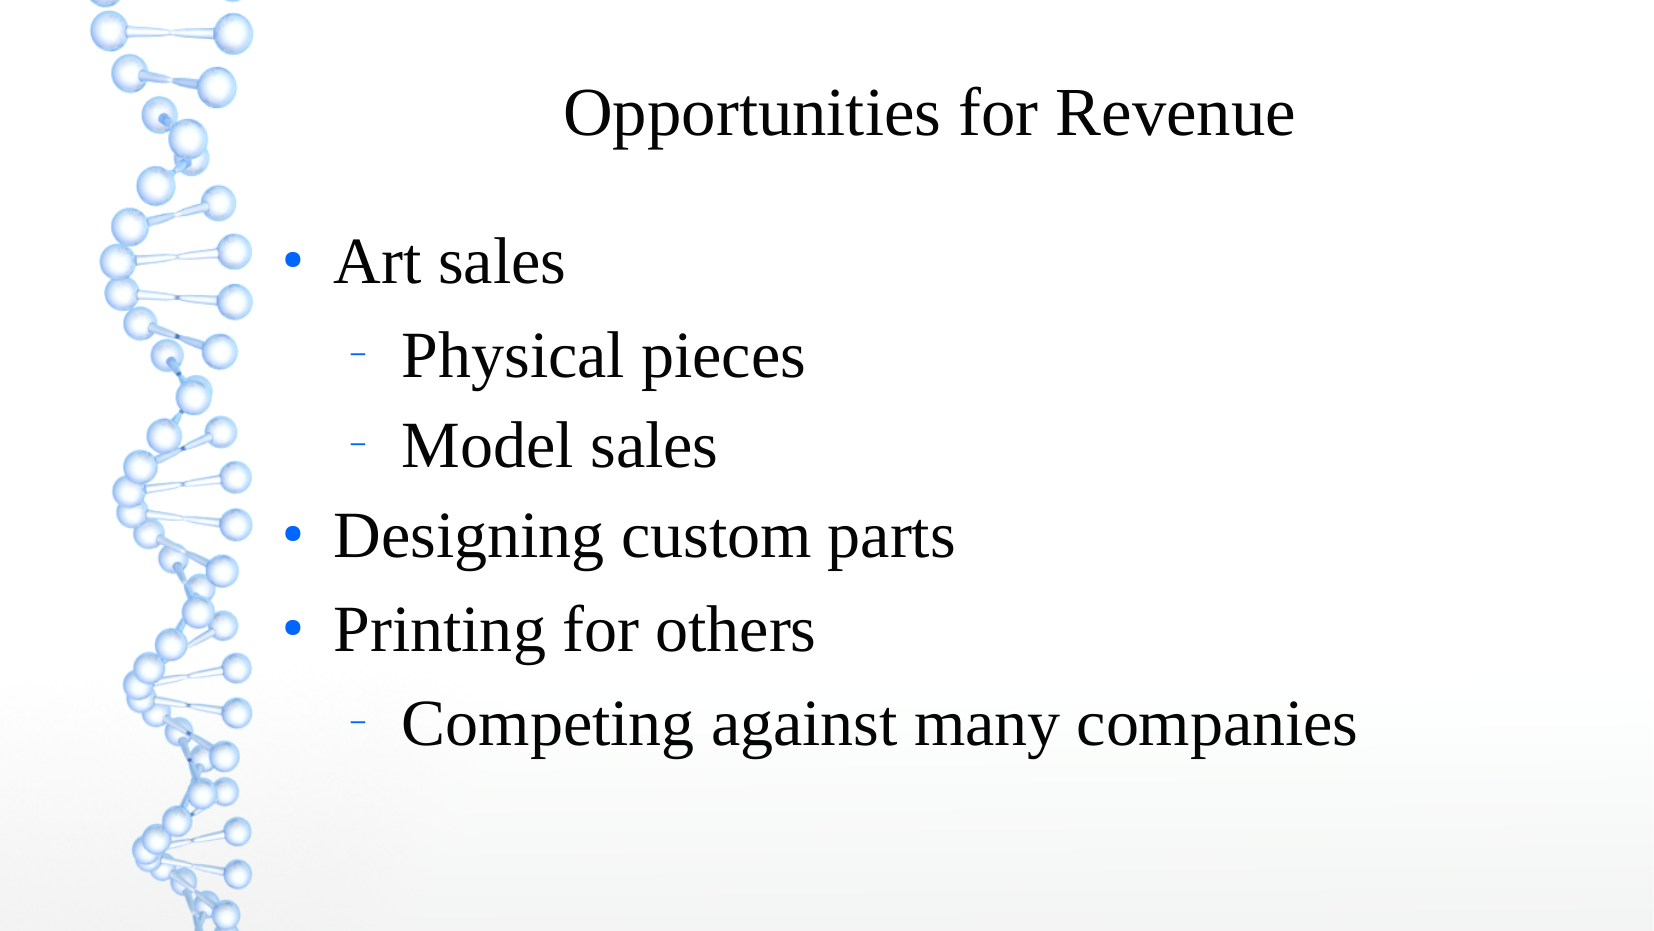

# Opportunities for Revenue
Art sales
Physical pieces
Model sales
Designing custom parts
Printing for others
Competing against many companies